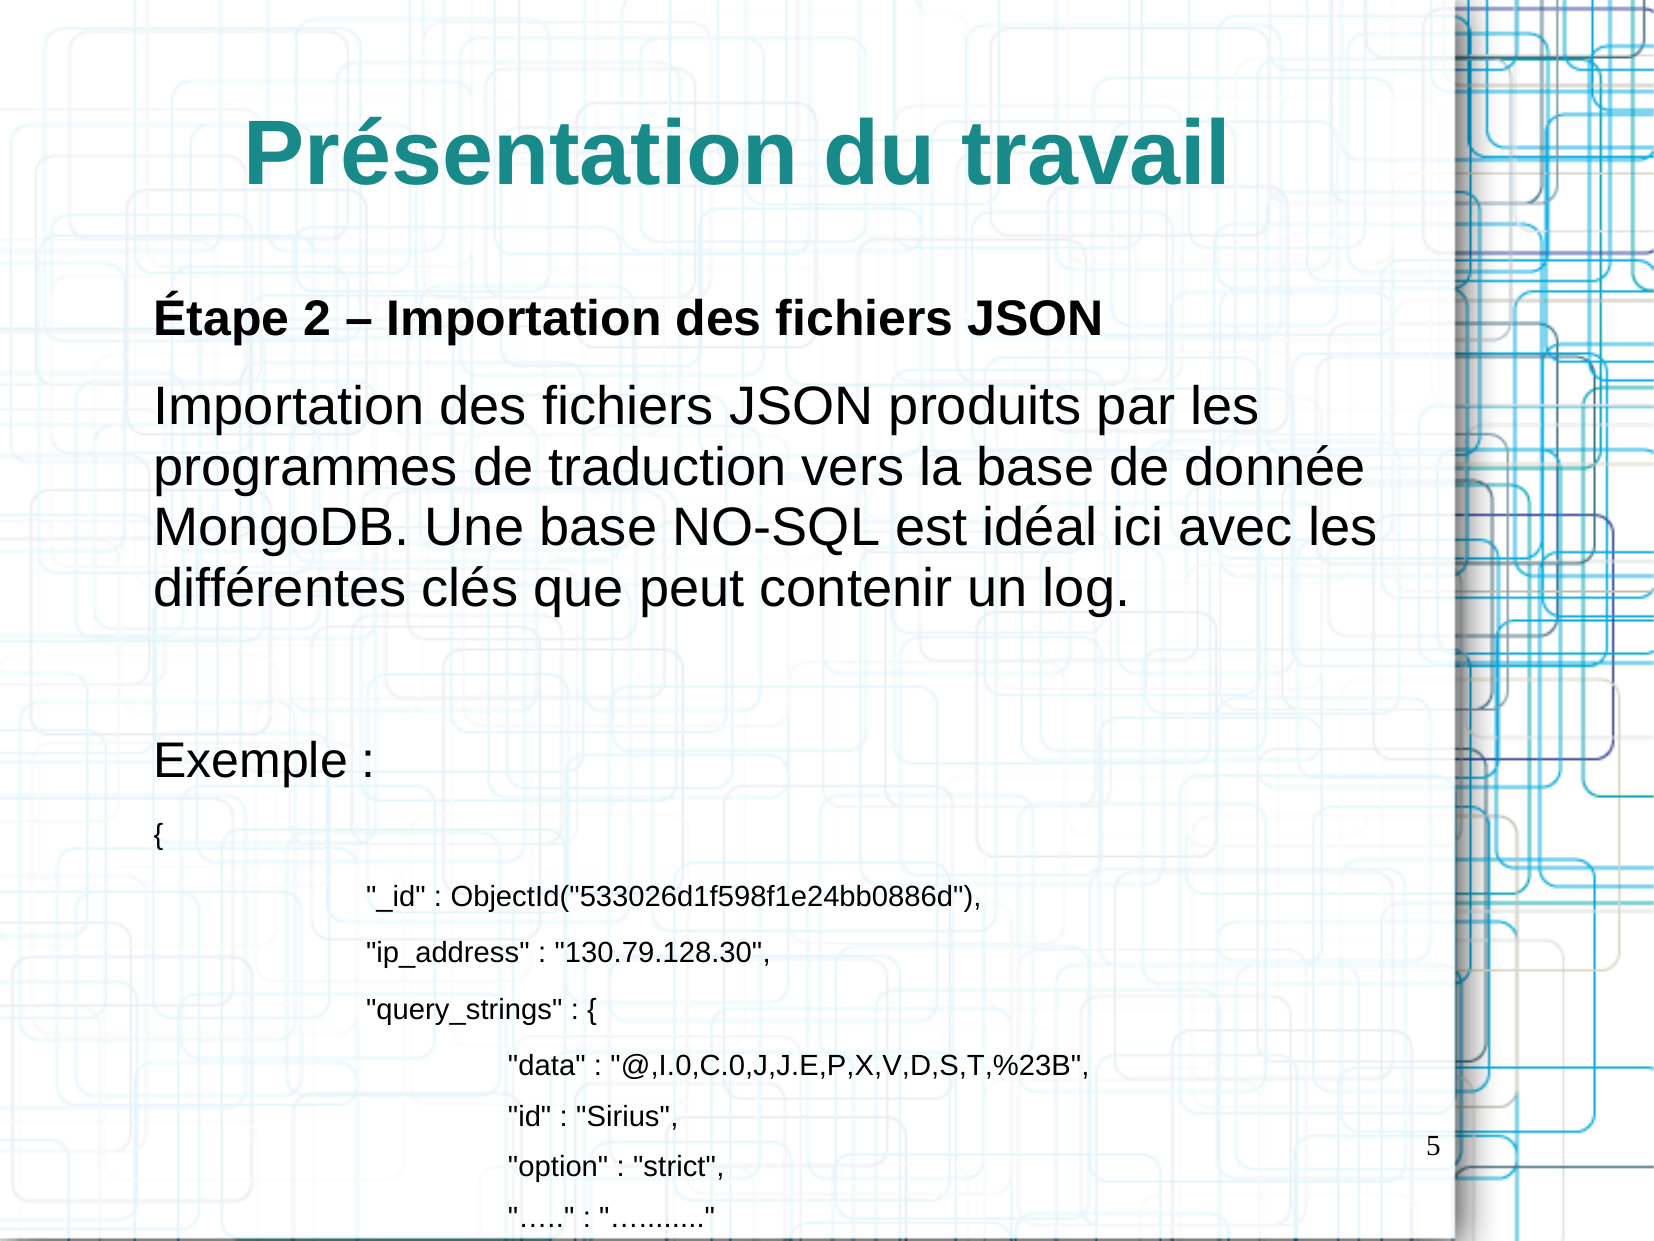

# Présentation du travail
Étape 2 – Importation des fichiers JSON
Importation des fichiers JSON produits par les programmes de traduction vers la base de donnée MongoDB. Une base NO-SQL est idéal ici avec les différentes clés que peut contenir un log.
Exemple :
{
"_id" : ObjectId("533026d1f598f1e24bb0886d"),
"ip_address" : "130.79.128.30",
"query_strings" : {
"data" : "@,I.0,C.0,J,J.E,P,X,V,D,S,T,%23B",
"id" : "Sirius",
"option" : "strict",
"….." : "…........"
},
"service" : "Simbad",
"user_agent" : "wwwget/3.09",
"method" : "sim-nameresolver",
"date" : "2012-01-04 06:06:50"
}
5